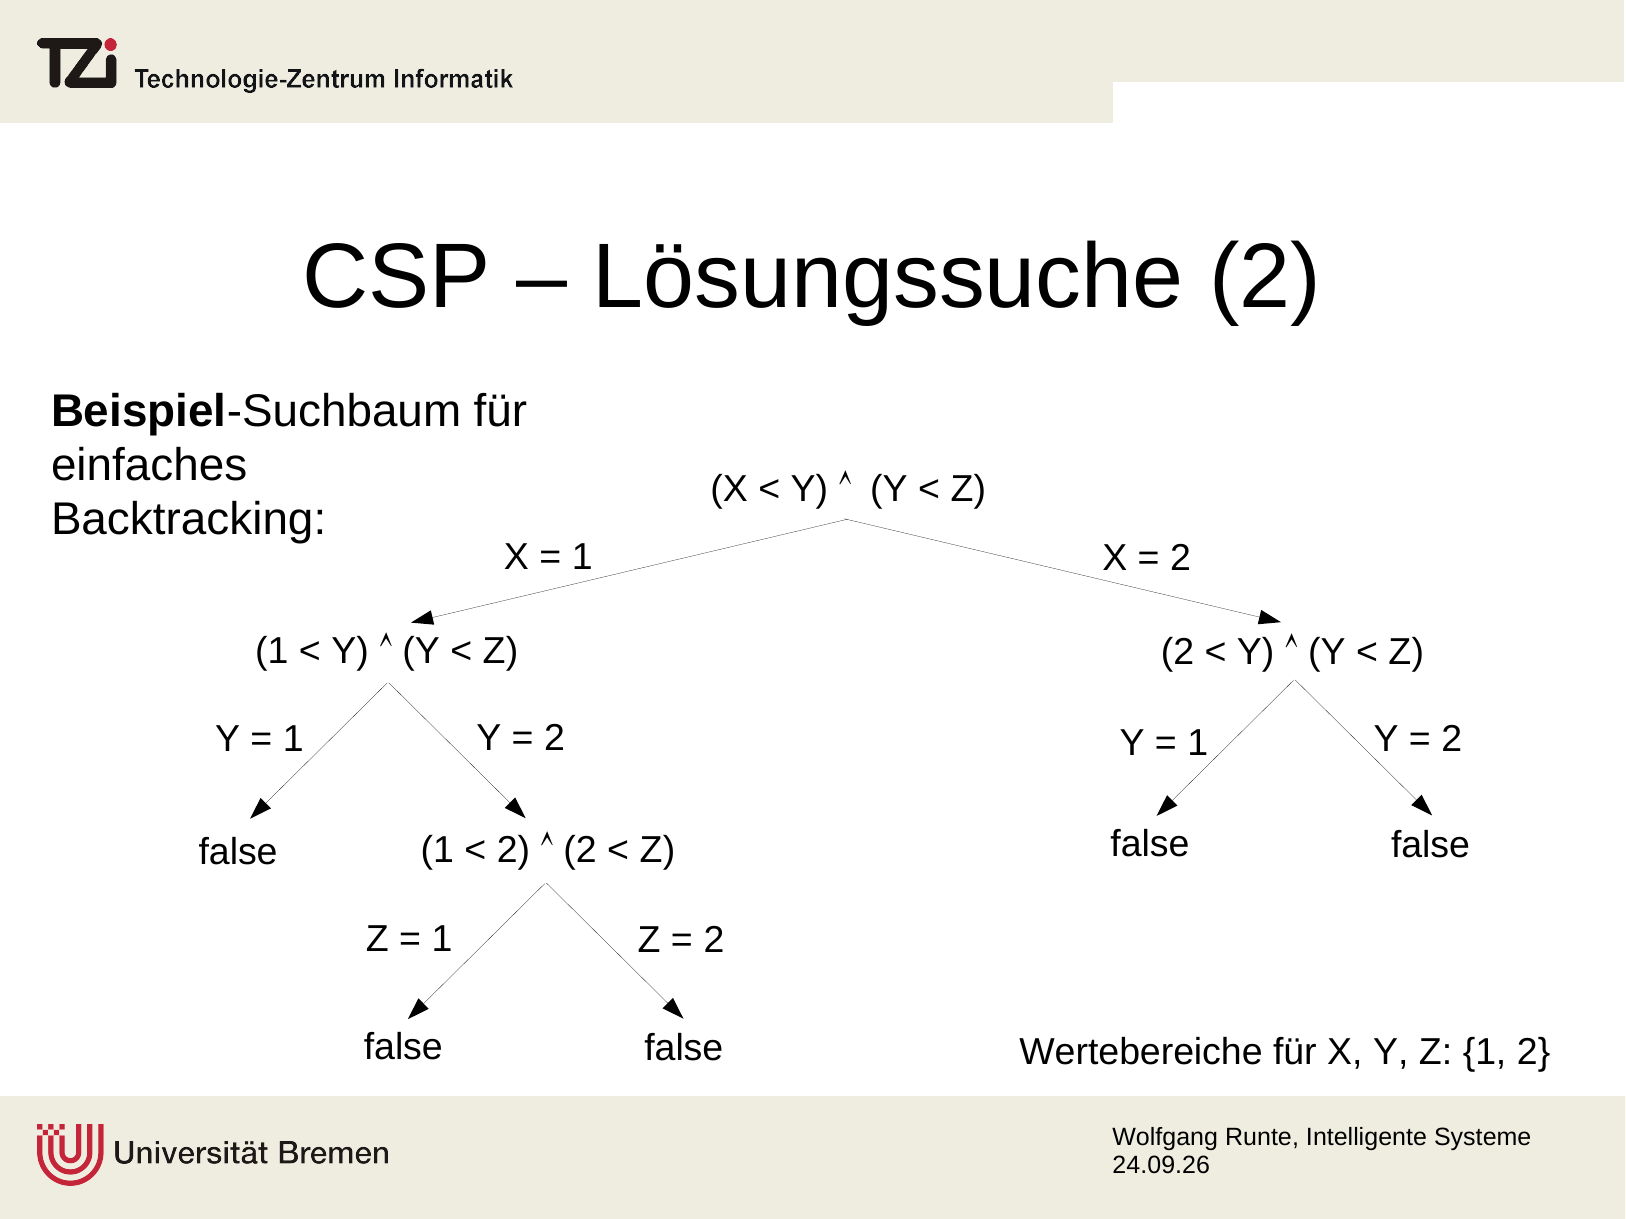

# CSP – Lösungssuche (2)
Beispiel-Suchbaum für einfaches
Backtracking:
(X < Y)  (Y < Z)
X = 1
X = 2
(1 < Y)  (Y < Z)
(2 < Y)  (Y < Z)
Y = 2
Y = 1
Y = 2
Y = 1
false
false
(1 < 2)  (2 < Z)
false
Z = 1
Z = 2
false
false
Wertebereiche für X, Y, Z: {1, 2}